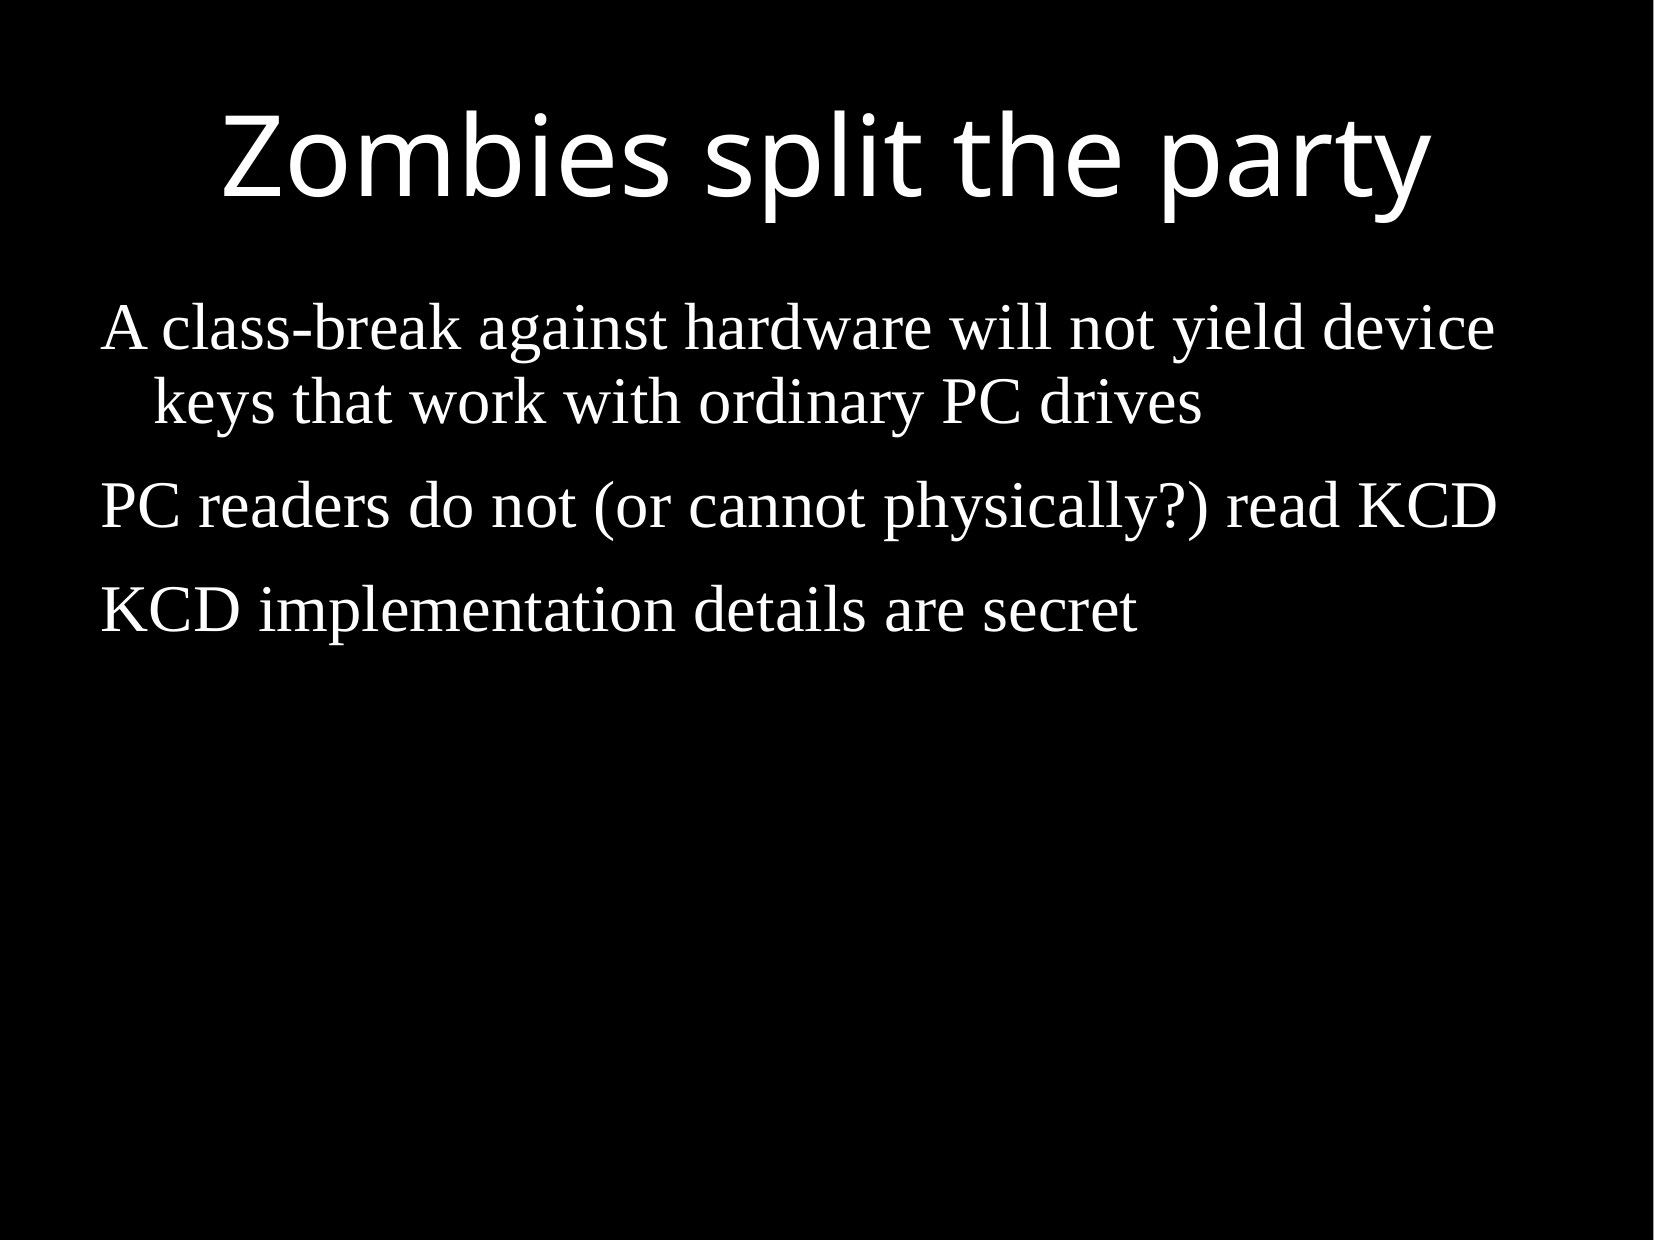

# Zombies split the party
A class-break against hardware will not yield device keys that work with ordinary PC drives
PC readers do not (or cannot physically?) read KCD
KCD implementation details are secret